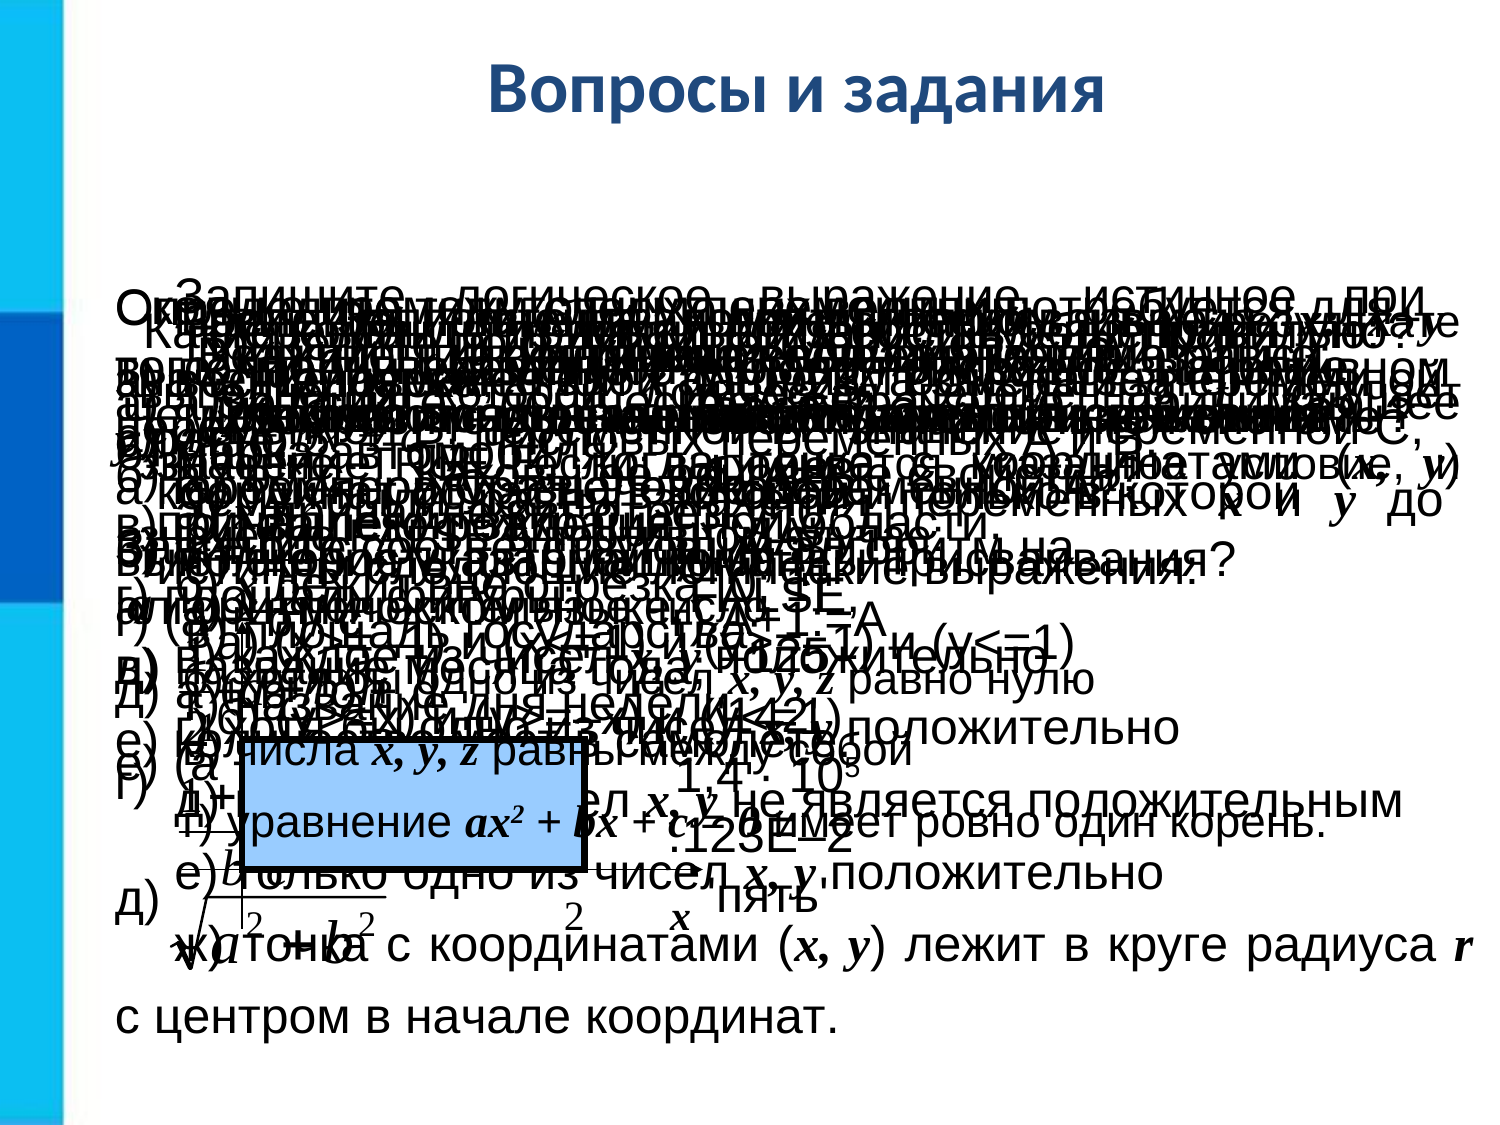

Вопросы и задания
Запишите логическое выражение, истинное при выполнении указанного условия и ложное в противном случае:
а) x принадлежит отрезку [0; 1]
б) x лежит вне отрезка [0; 1]
в) каждое из чисел x, y положительно
г) хотя бы одно из чисел x, y положительно
д) ни одно из чисел x, y не является положительным
е) только одно из чисел x, y положительно
ж) точка с координатами (x, y) лежит в круге радиуса r с центром в начале координат.
Определите типы следующих величин:
а) вес человека;
б) марка автомобиля;
в) год вашего рождения;
г) площадь фигуры;
д) название месяца года;
е) количество мест в самолёте.
Сколько промежуточных переменных потребуется для того, чтобы переменной А было присвоено значение переменной В, переменной В - значение переменной С, а переменной С - значение переменной А?
Запишите соответствующий алгоритм на
алгоритмическом языке.
Запишите команду присваивания, в результате выполнения которой логическая переменная t получает значение TRUE, если выполняется указанное условие, и значение FALSE в противном случае:
а) x - положительное число
б) хотя бы одно из чисел x, y, z равно нулю
в) числа x, y, z равны между собой
г) уравнение ax2 + bx + c = 0 имеет ровно один корень.
Какие команды присваивания составлены правильно?
а) A:=B
б) A=B
в) A=B+1
г) A+1:=А
После выполнения команды присваивания x:=x+y значение переменной x равно 3, а значение переменной y равно 5.
Чему были равны значения переменных x и y до выполнения указанной команды присваивания?
Запишите на алгоритмическом языке:
а) ax2 + bx + c
б)
в)
г)
д)
Переведите из линейной записи в общепринятую:
а) a * b / c
б) a / b * c
в) a + b / c
г) (a + b)/ c
д) a + b / c + d
е) (a + b)/(c + d).
Приведите по одному примеру допустимых и
 недопустимых значений для каждой из величин:
а) температура человека;
б) скорость автомашины;
в) площадь государства;
г) название дня недели.
Что такое величина?
Чем отличаются постоянные и переменные величины?
Величины каких типов используются при записи
алгоритмов?
Укажите тип величины, если её значение равно:
 2010
14.48
 'ДА'
 FALSE,
 –125
'142'
1,4 · 105
.123Е–2
'пять'
Что называют выражением?
 Каковы основные правила записи выражений?
Придумайте свой алгоритм обмена значениями
числовых переменных А и В.
Изобразите в декартовой прямоугольной системе координат область, в которой и только в которой истинны следующие логические выражения:
а) (х>=–1) и (x<=1) и (y>=–1) и (y<=1)
б) (y>=x) и (y>=–x) и (y<=1)
Запишите логическое выражение, принимающее значение TRUE, когда точка с координатами (x, y) принадлежит закрашенной области.
 Для чего предназначена команда присваивания?
Каковы её основные свойства?
a
y
1
2
x